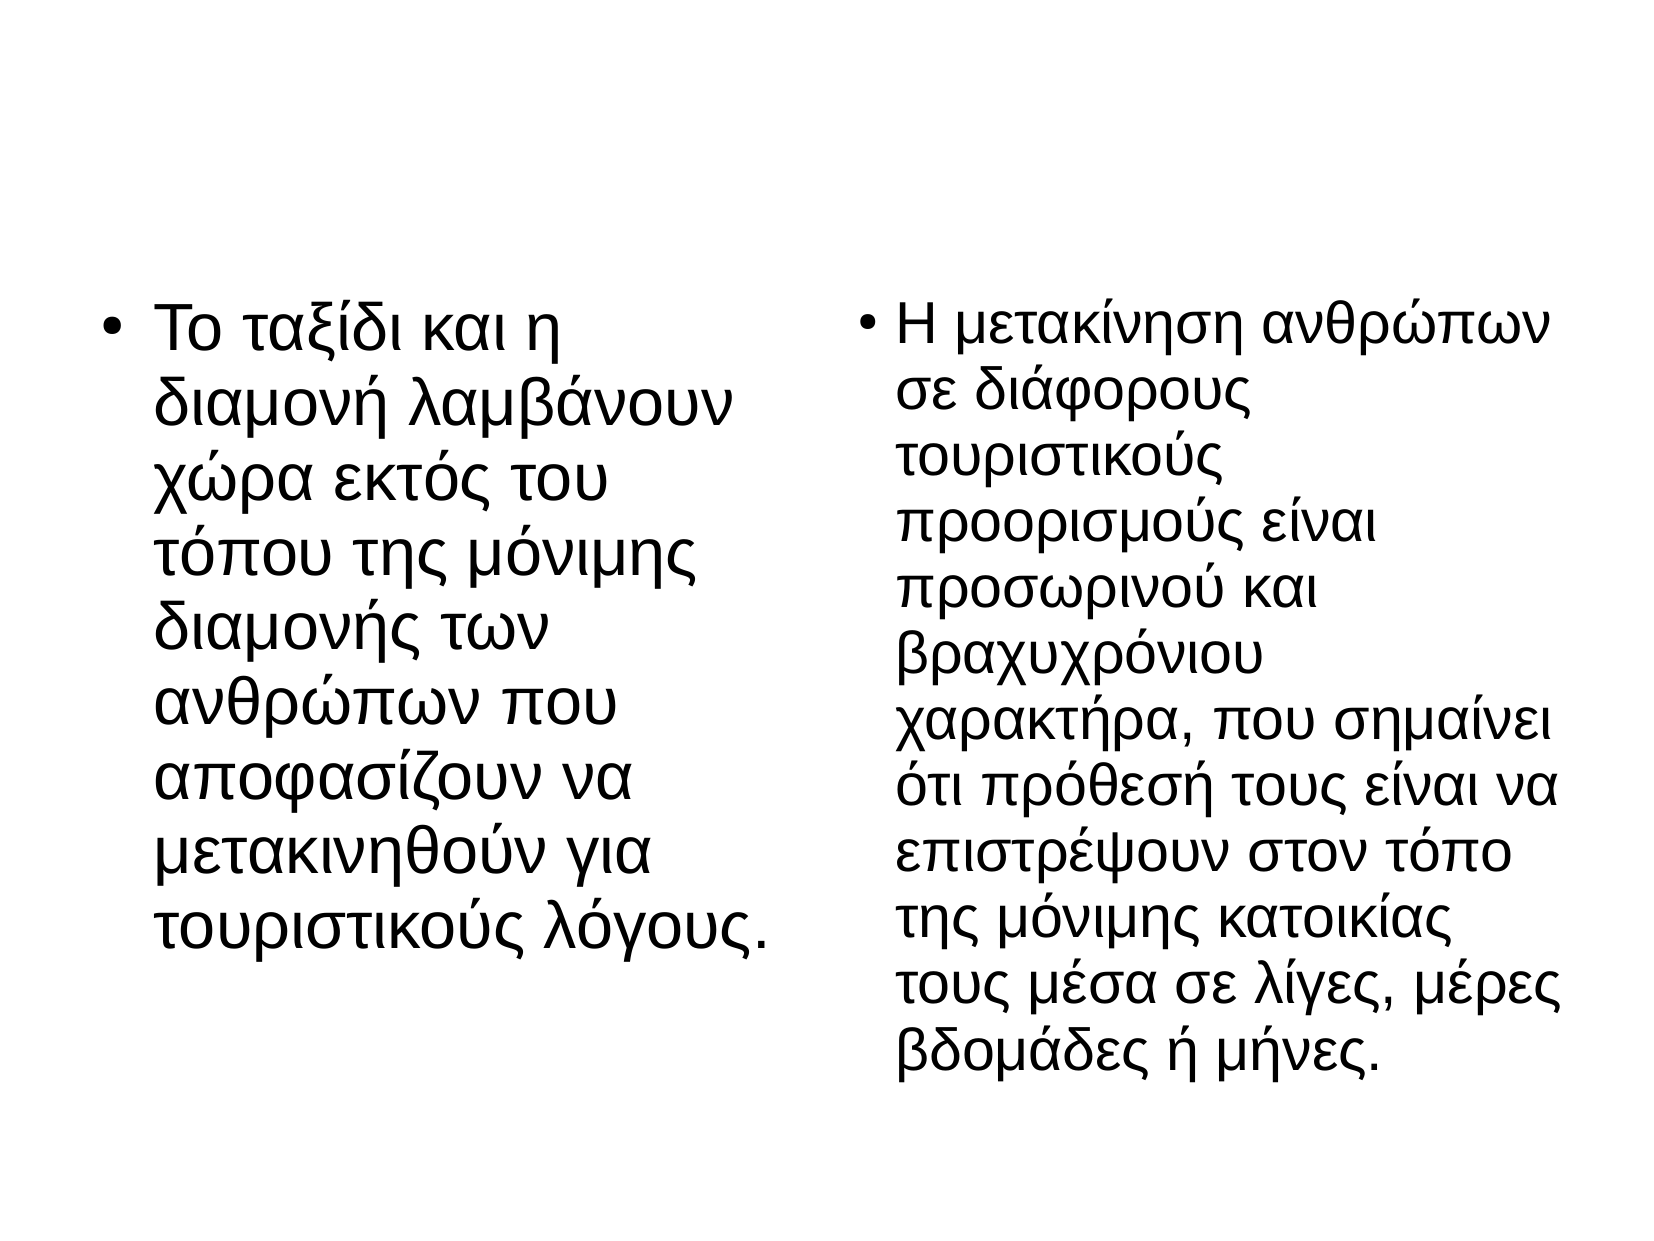

#
Το ταξίδι και η διαμονή λαμβάνουν χώρα εκτός του τόπου της μόνιμης διαμονής των ανθρώπων που αποφασίζουν να μετακινηθούν για τουριστικούς λόγους.
Η μετακίνηση ανθρώπων σε διάφορους τουριστικούς προορισμούς είναι προσωρινού και βραχυχρόνιου χαρακτήρα, που σημαίνει ότι πρόθεσή τους είναι να επιστρέψουν στον τόπο της μόνιμης κατοικίας τους μέσα σε λίγες, μέρες βδομάδες ή μήνες.